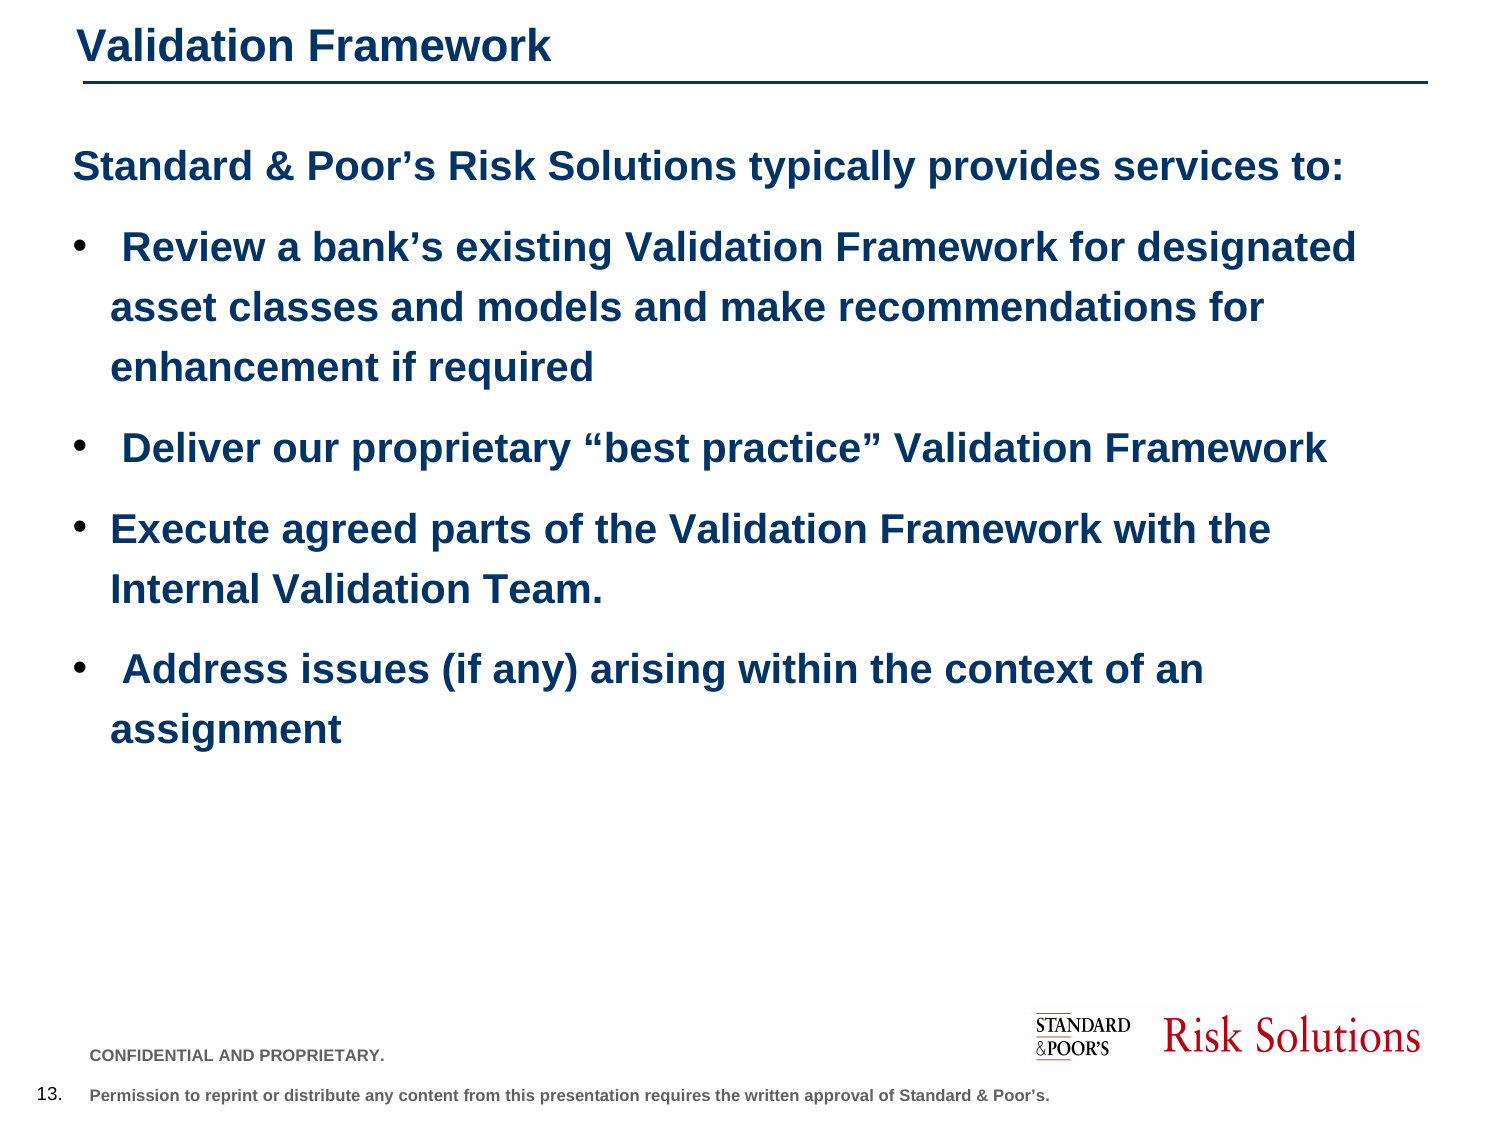

Validation Framework
# Standard & Poor’s Risk Solutions typically provides services to:
 Review a bank’s existing Validation Framework for designated asset classes and models and make recommendations for enhancement if required
 Deliver our proprietary “best practice” Validation Framework
Execute agreed parts of the Validation Framework with the Internal Validation Team.
 Address issues (if any) arising within the context of an assignment